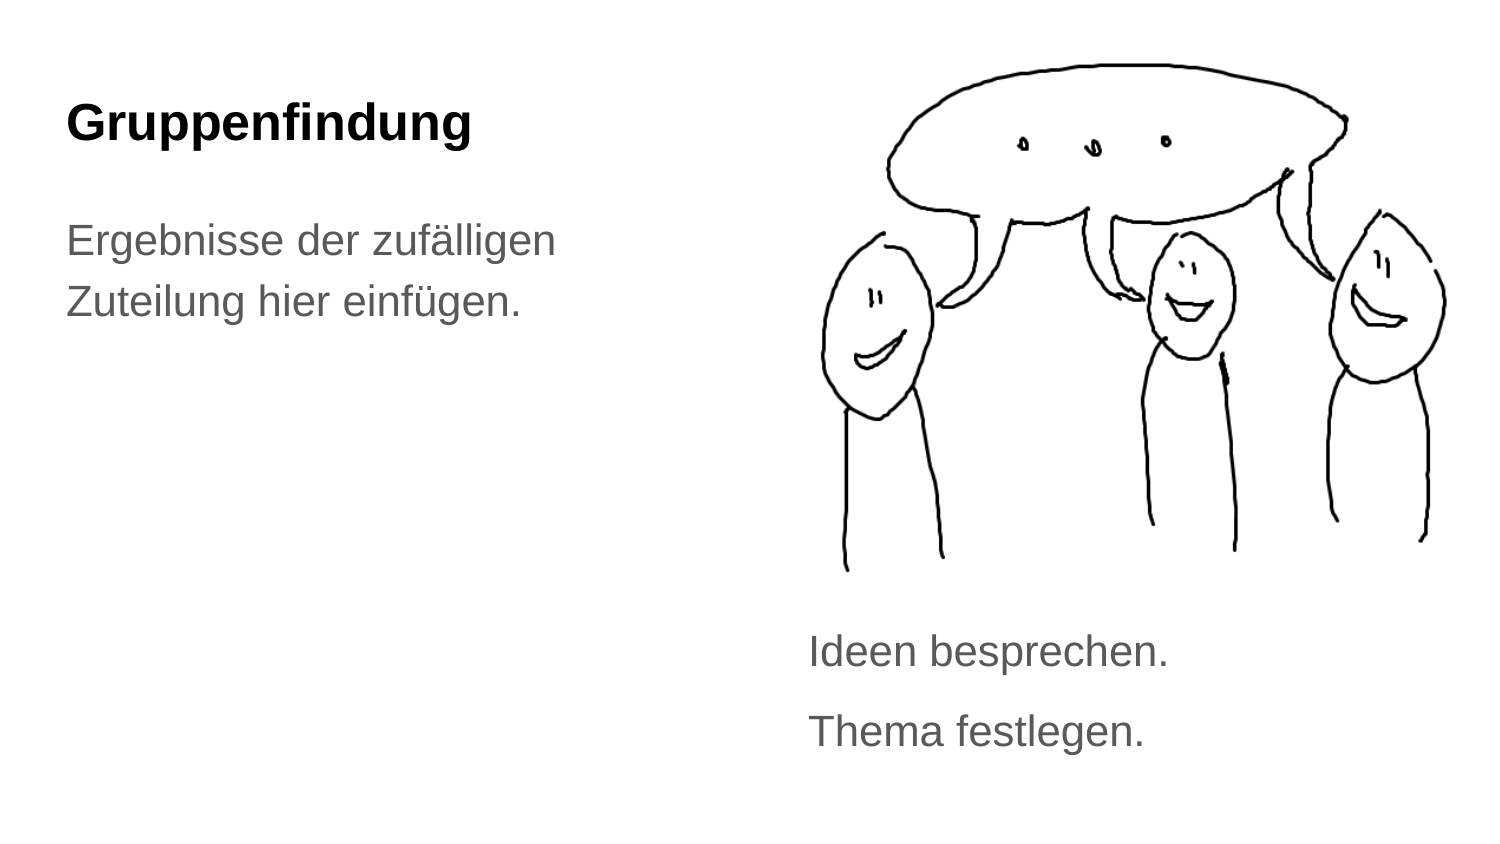

Gruppenfindung
# Ergebnisse der zufälligen Zuteilung hier einfügen.
Ideen besprechen.
Thema festlegen.